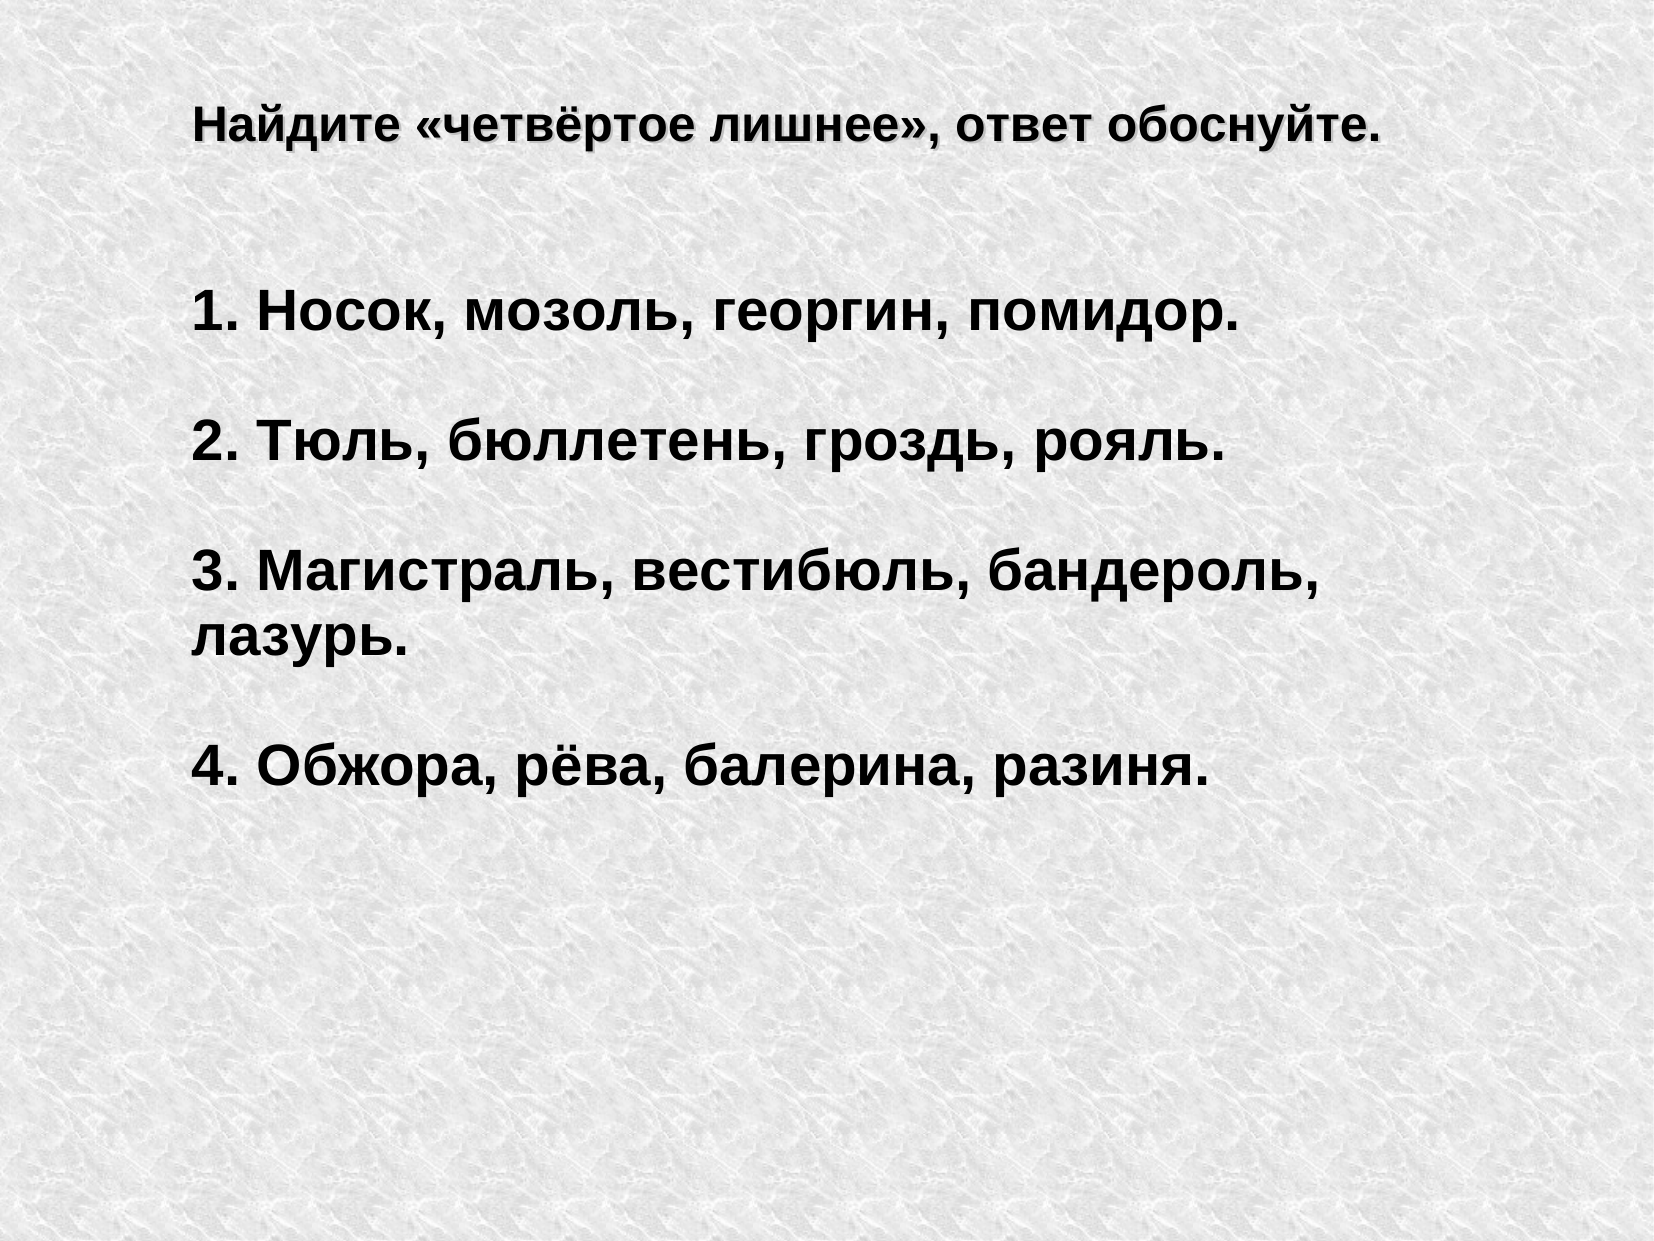

Найдите «четвёртое лишнее», ответ обоснуйте.
1. Носок, мозоль, георгин, помидор.
2. Тюль, бюллетень, гроздь, рояль.
3. Магистраль, вестибюль, бандероль, лазурь.
4. Обжора, рёва, балерина, разиня.